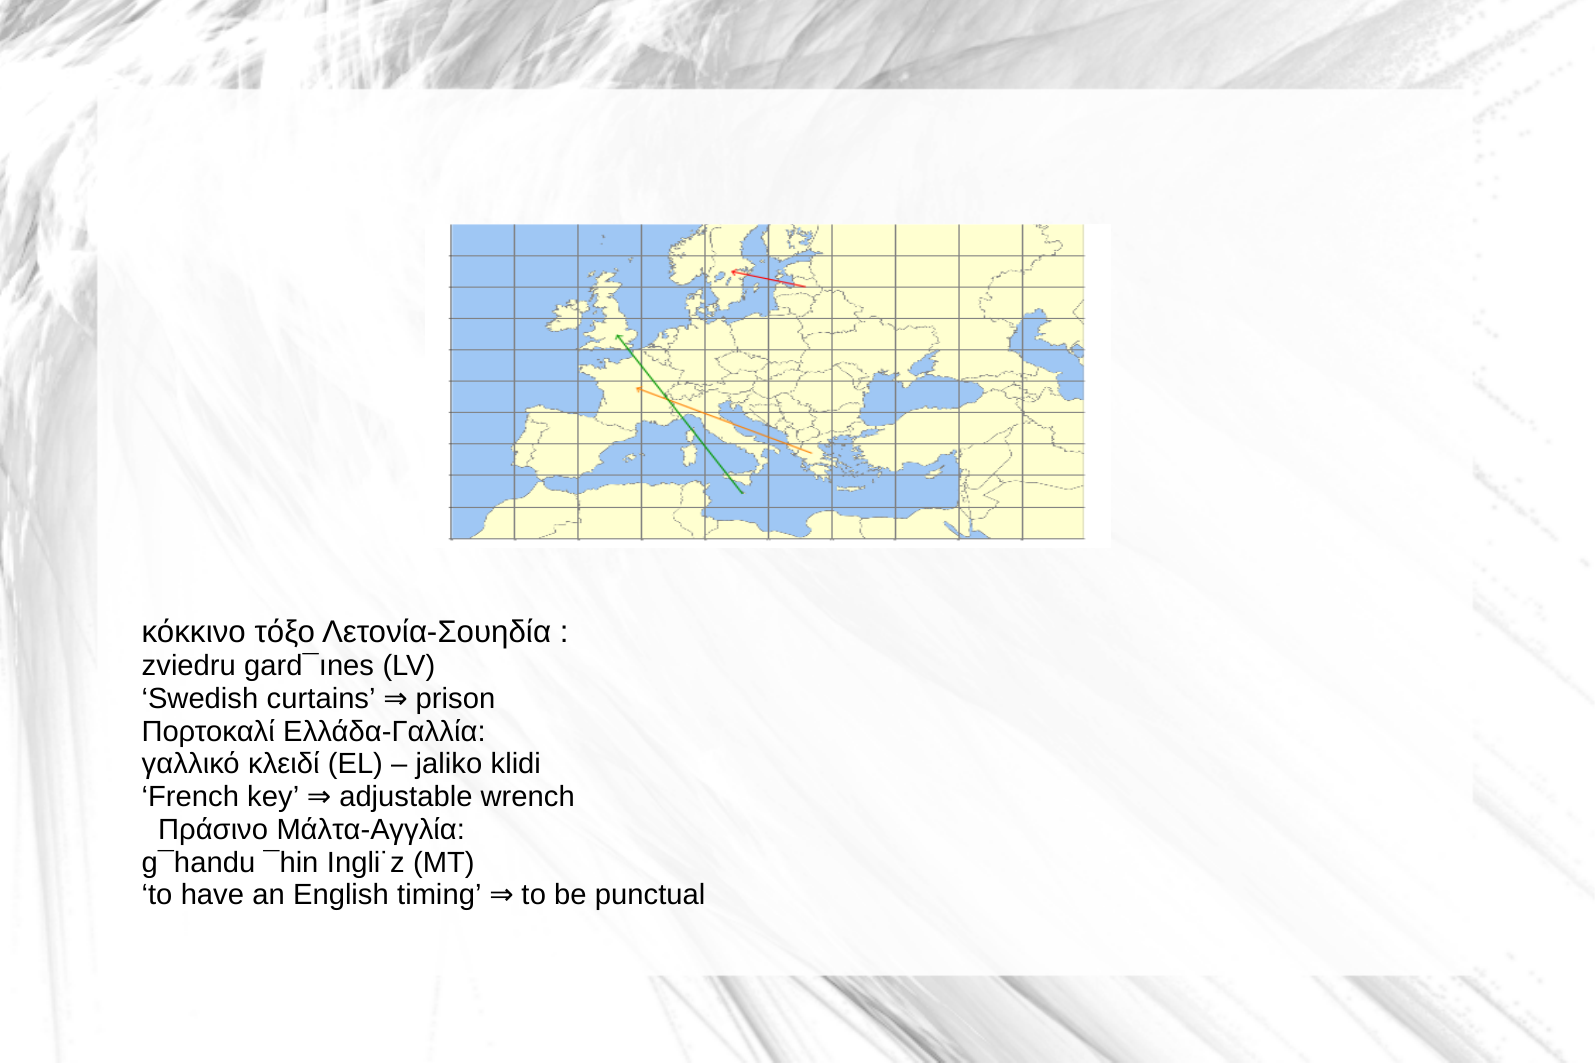

#
κόκκινο τόξο Λετονία-Σουηδία :
zviedru gard¯ınes (LV)
‘Swedish curtains’ ⇒ prison
Πορτοκαλί Eλλάδα-Γαλλία:
γαλλικό κλειδί (EL) – jaliko klidi
‘French key’ ⇒ adjustable wrench
 Πράσινο Μάλτα-Αγγλία:
g¯handu ¯hin Ingli˙z (MT)
‘to have an English timing’ ⇒ to be punctual